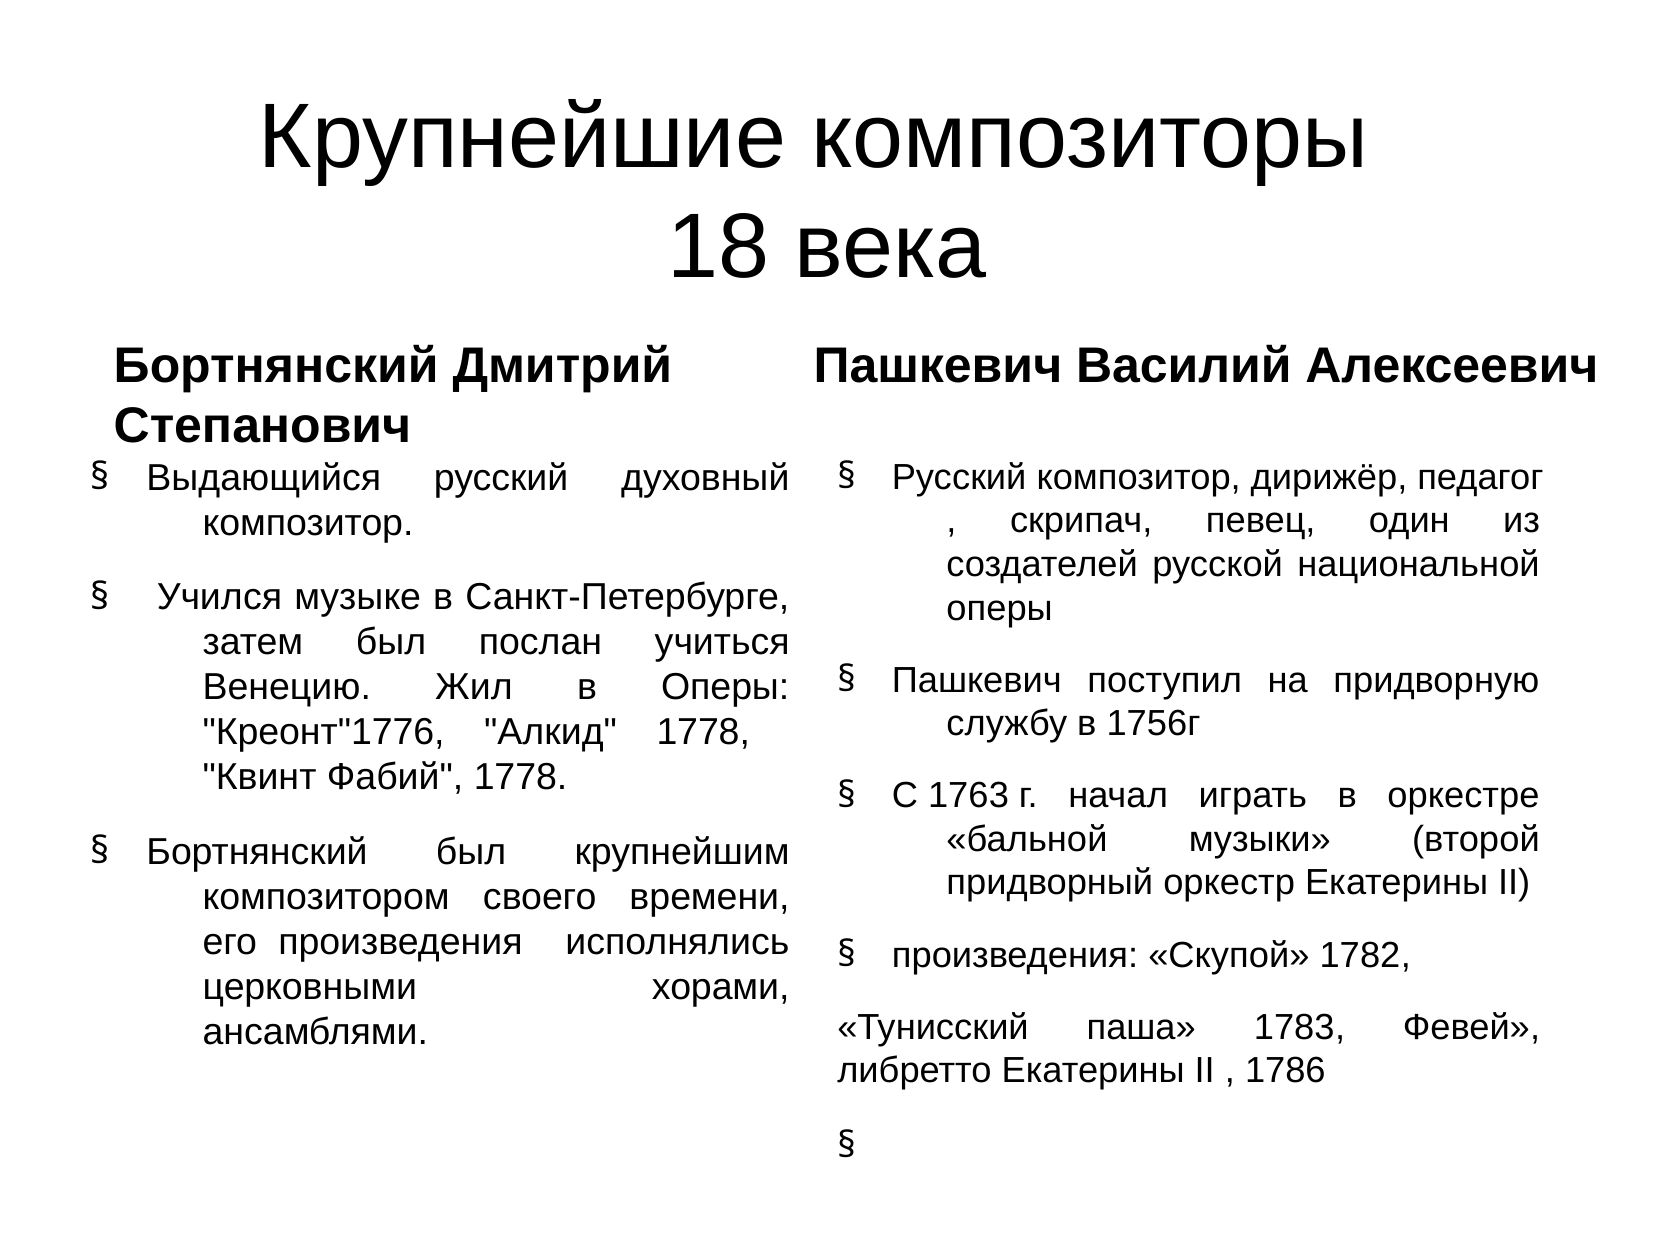

# Крупнейшие композиторы 18 века
Бортнянский Дмитрий Степанович
Пашкевич Василий Алексеевич
Выдающийся русский духовный композитор.
 Учился музыке в Санкт-Петербурге, затем был послан учиться Венецию. Жил в Оперы: "Креонт"1776, "Алкид" 1778, "Квинт Фабий", 1778.
Бортнянский был крупнейшим композитором своего времени, его произведения исполнялись церковными хорами, ансамблями.
Русский композитор, дирижёр, педагог, скрипач, певец, один из создателей русской национальной оперы
Пашкевич поступил на придворную службу в 1756г
С 1763 г. начал играть в оркестре «бальной музыки» (второй придворный оркестр Екатерины II)
произведения: «Скупой» 1782,
«Тунисский паша» 1783, Февей», либретто Екатерины II , 1786